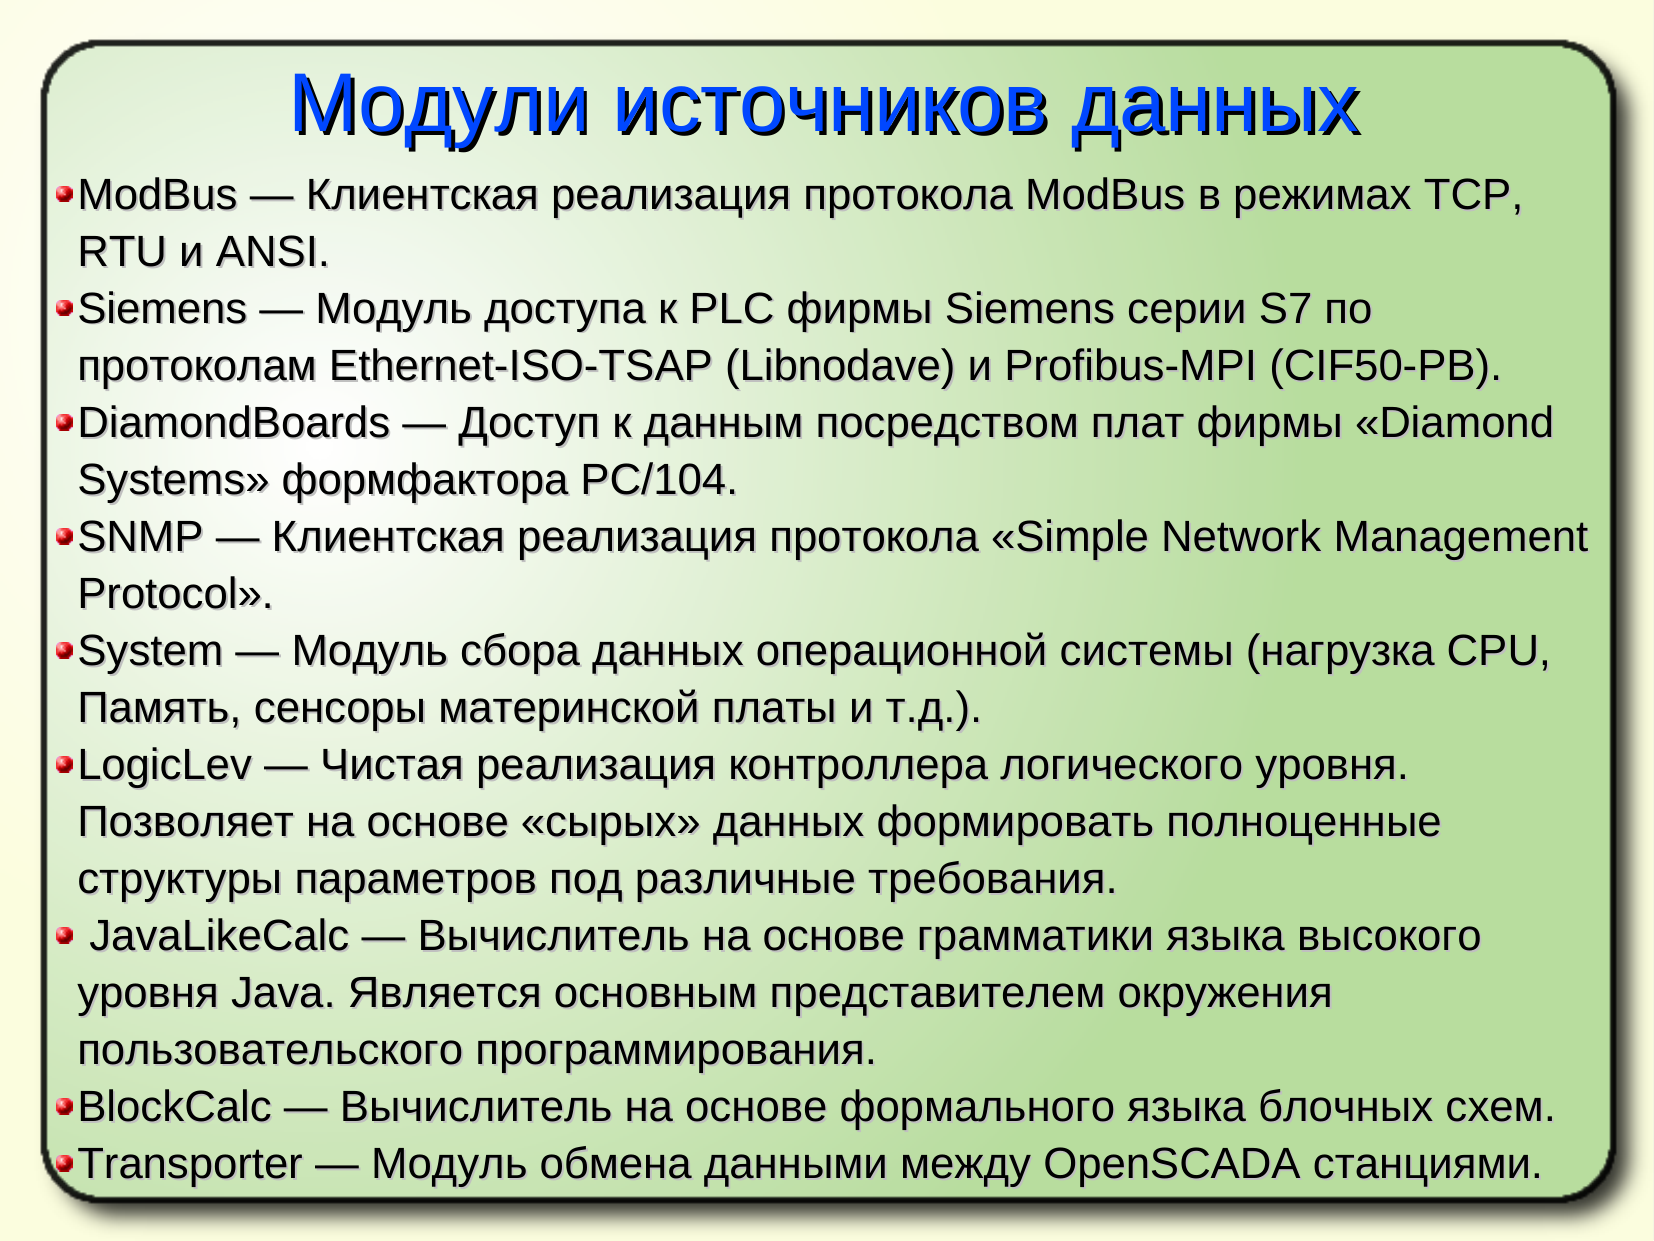

# Модули источников данных
ModBus — Клиентская реализация протокола ModBus в режимах TCP, RTU и ANSI.
Siemens — Модуль доступа к PLC фирмы Siemens серии S7 по протоколам Ethernet-ISO-TSAP (Libnodave) и Profibus-MPI (CIF50-PB).
DiamondBoards — Доступ к данным посредством плат фирмы «Diamond Systems» формфактора PC/104.
SNMP — Клиентская реализация протокола «Simple Network Management Protocol».
System — Модуль сбора данных операционной системы (нагрузка CPU, Память, сенсоры материнской платы и т.д.).
LogicLev — Чистая реализация контроллера логического уровня. Позволяет на основе «сырых» данных формировать полноценные структуры параметров под различные требования.
 JavaLikeCalc — Вычислитель на основе грамматики языка высокого уровня Java. Является основным представителем окружения пользовательского программирования.
BlockCalc — Вычислитель на основе формального языка блочных схем.
Transporter — Модуль обмена данными между OpenSCADA станциями.